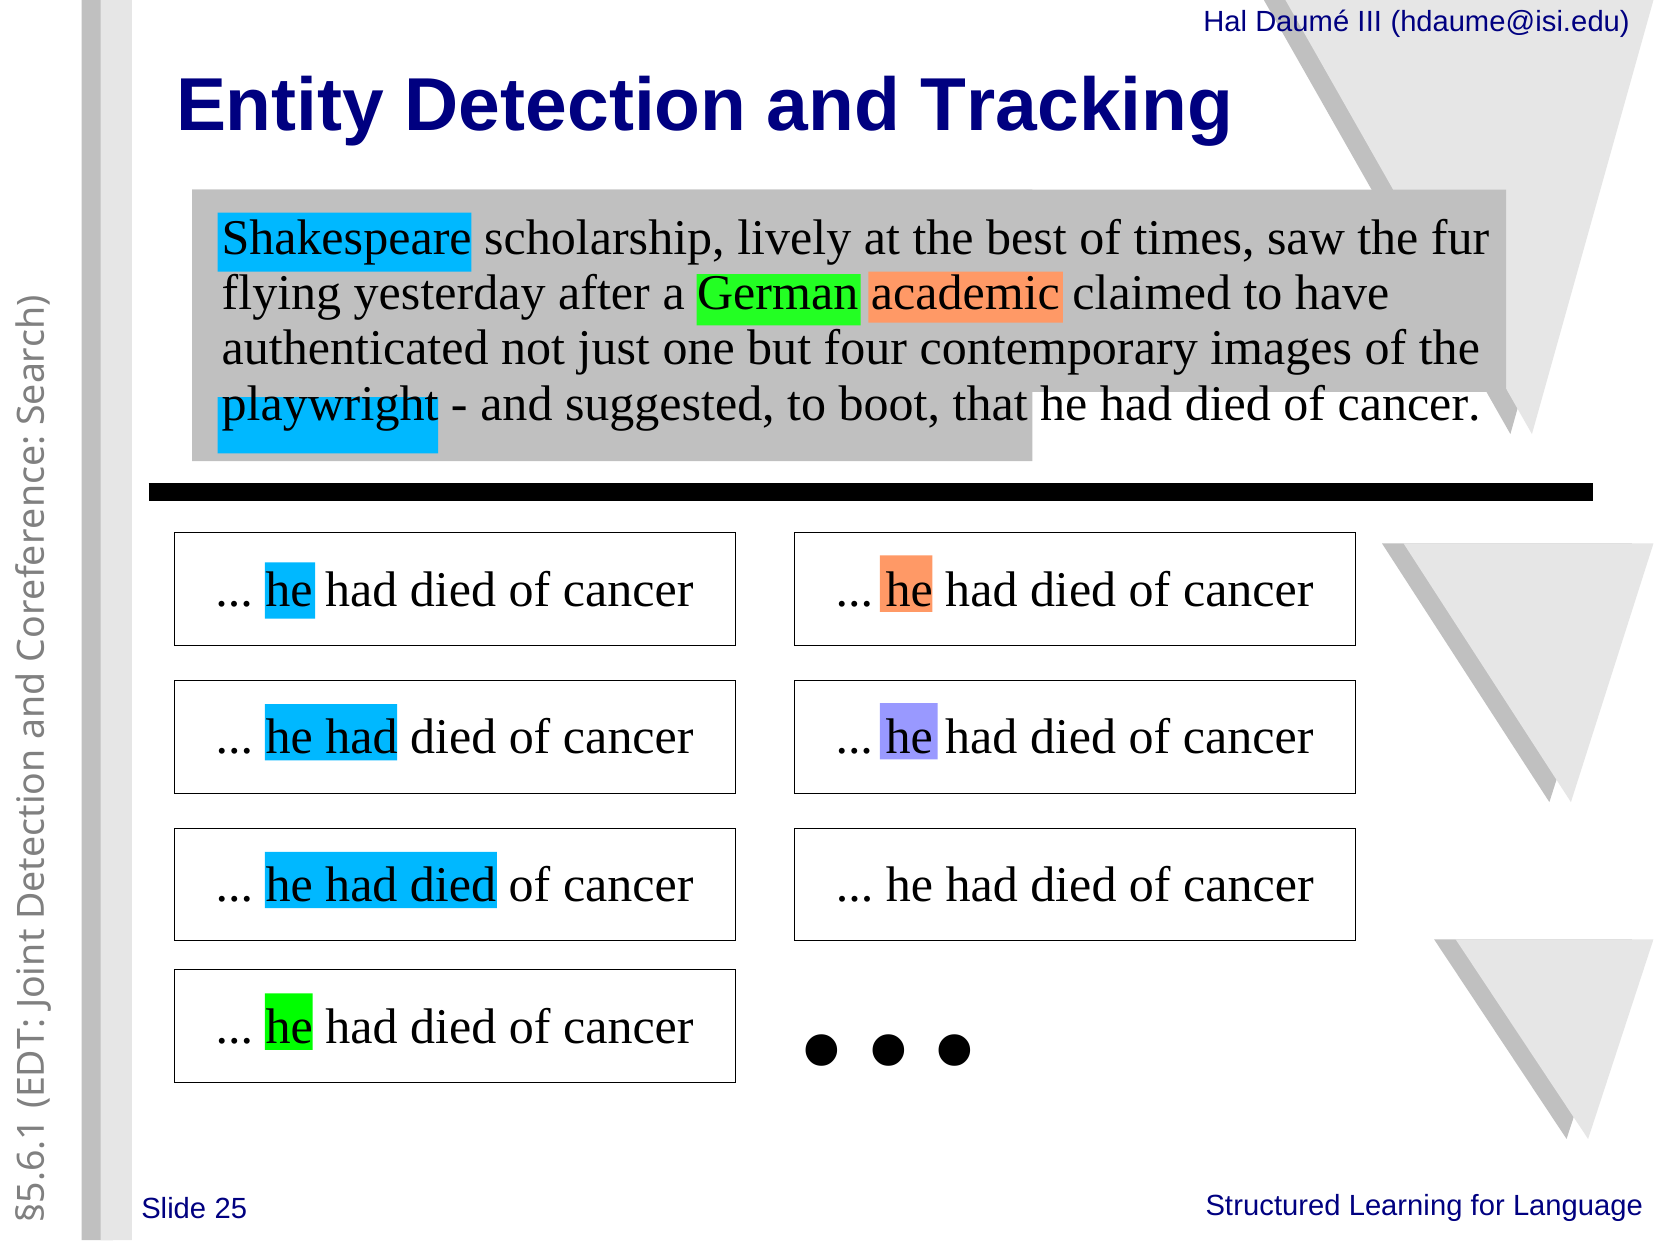

# Entity Detection and Tracking
Shakespeare scholarship, lively at the best of times, saw the fur flying yesterday after a German academic claimed to have authenticated not just one but four contemporary images of the playwright - and suggested, to boot, that he had died of cancer.
... he had died of cancer
... he had died of cancer
... he had died of cancer
... he had died of cancer
§5.6.1 (EDT: Joint Detection and Coreference: Search)
...
... he had died of cancer
... he had died of cancer
... he had died of cancer